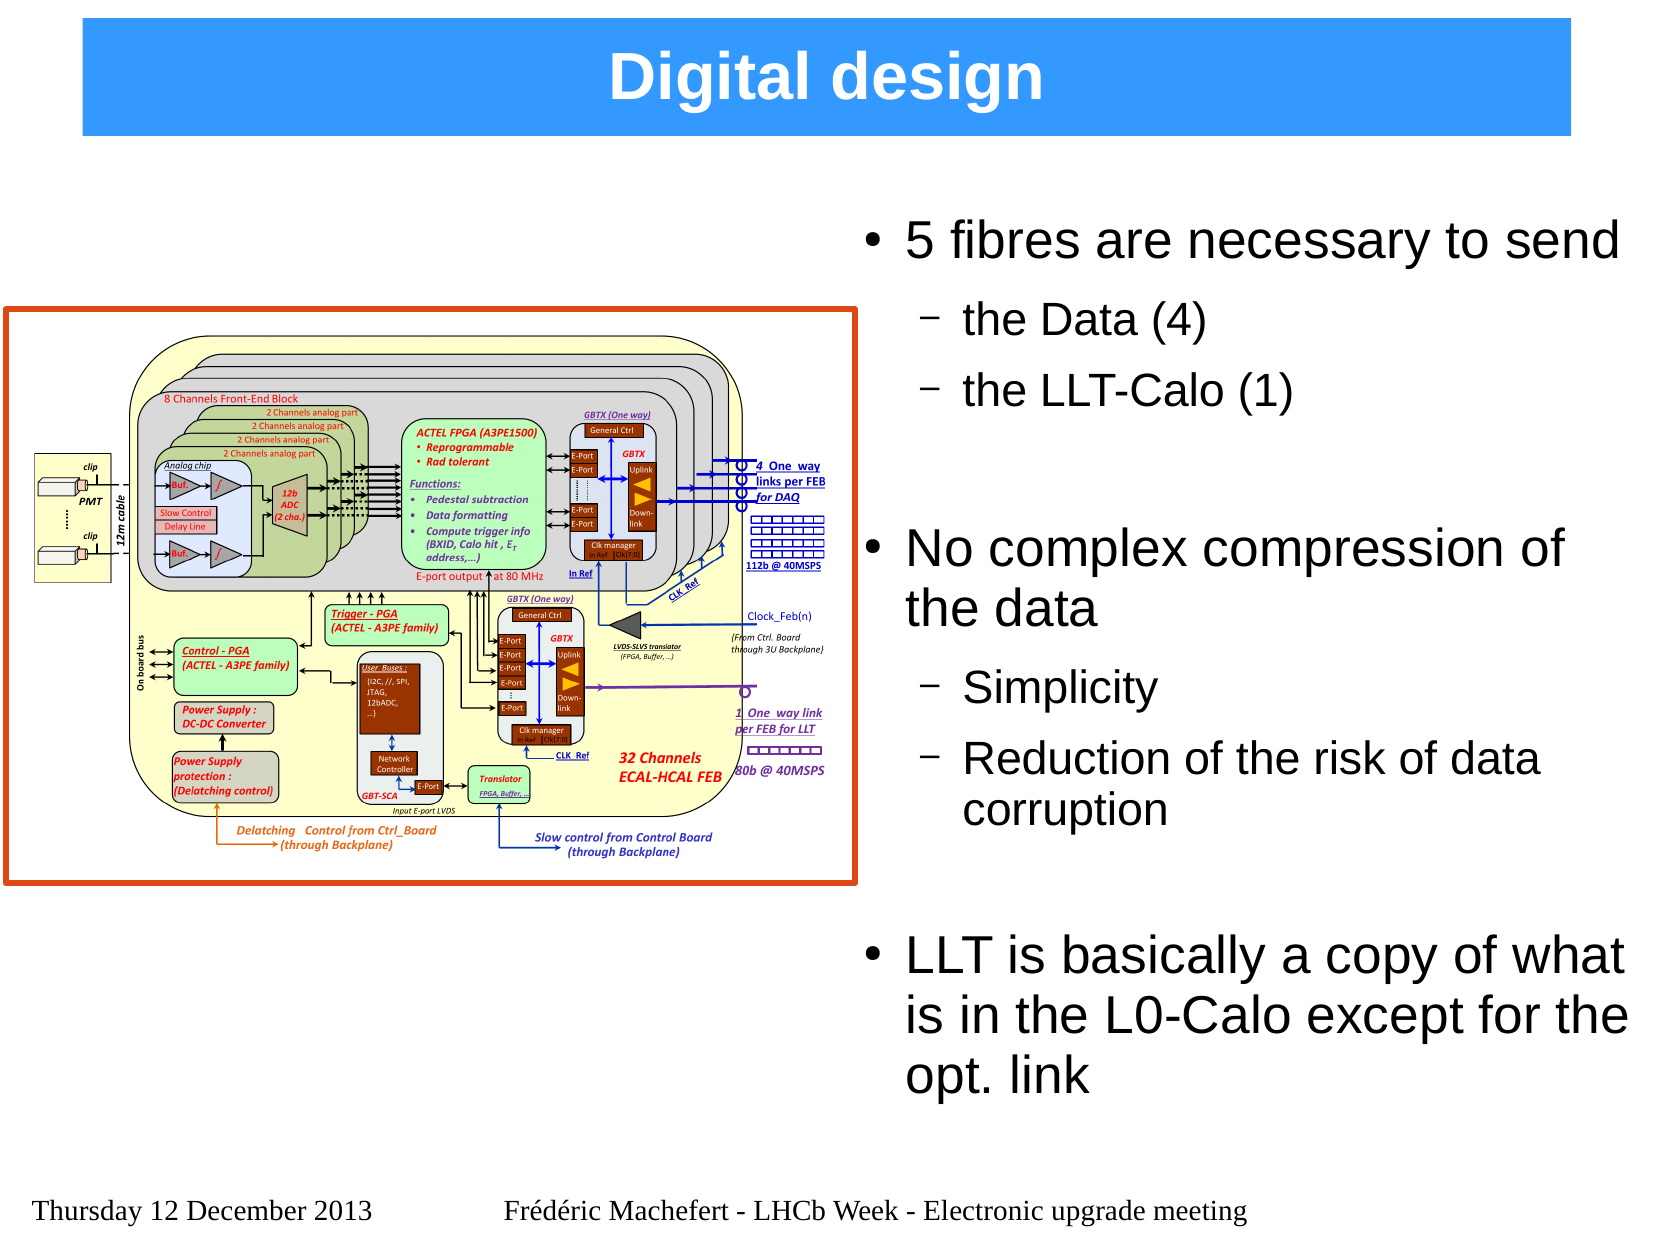

# Digital design
5 fibres are necessary to send
the Data (4)
the LLT-Calo (1)
No complex compression of the data
Simplicity
Reduction of the risk of data corruption
LLT is basically a copy of what is in the L0-Calo except for the opt. link
Thursday 12 December 2013
Frédéric Machefert - LHCb Week - Electronic upgrade meeting